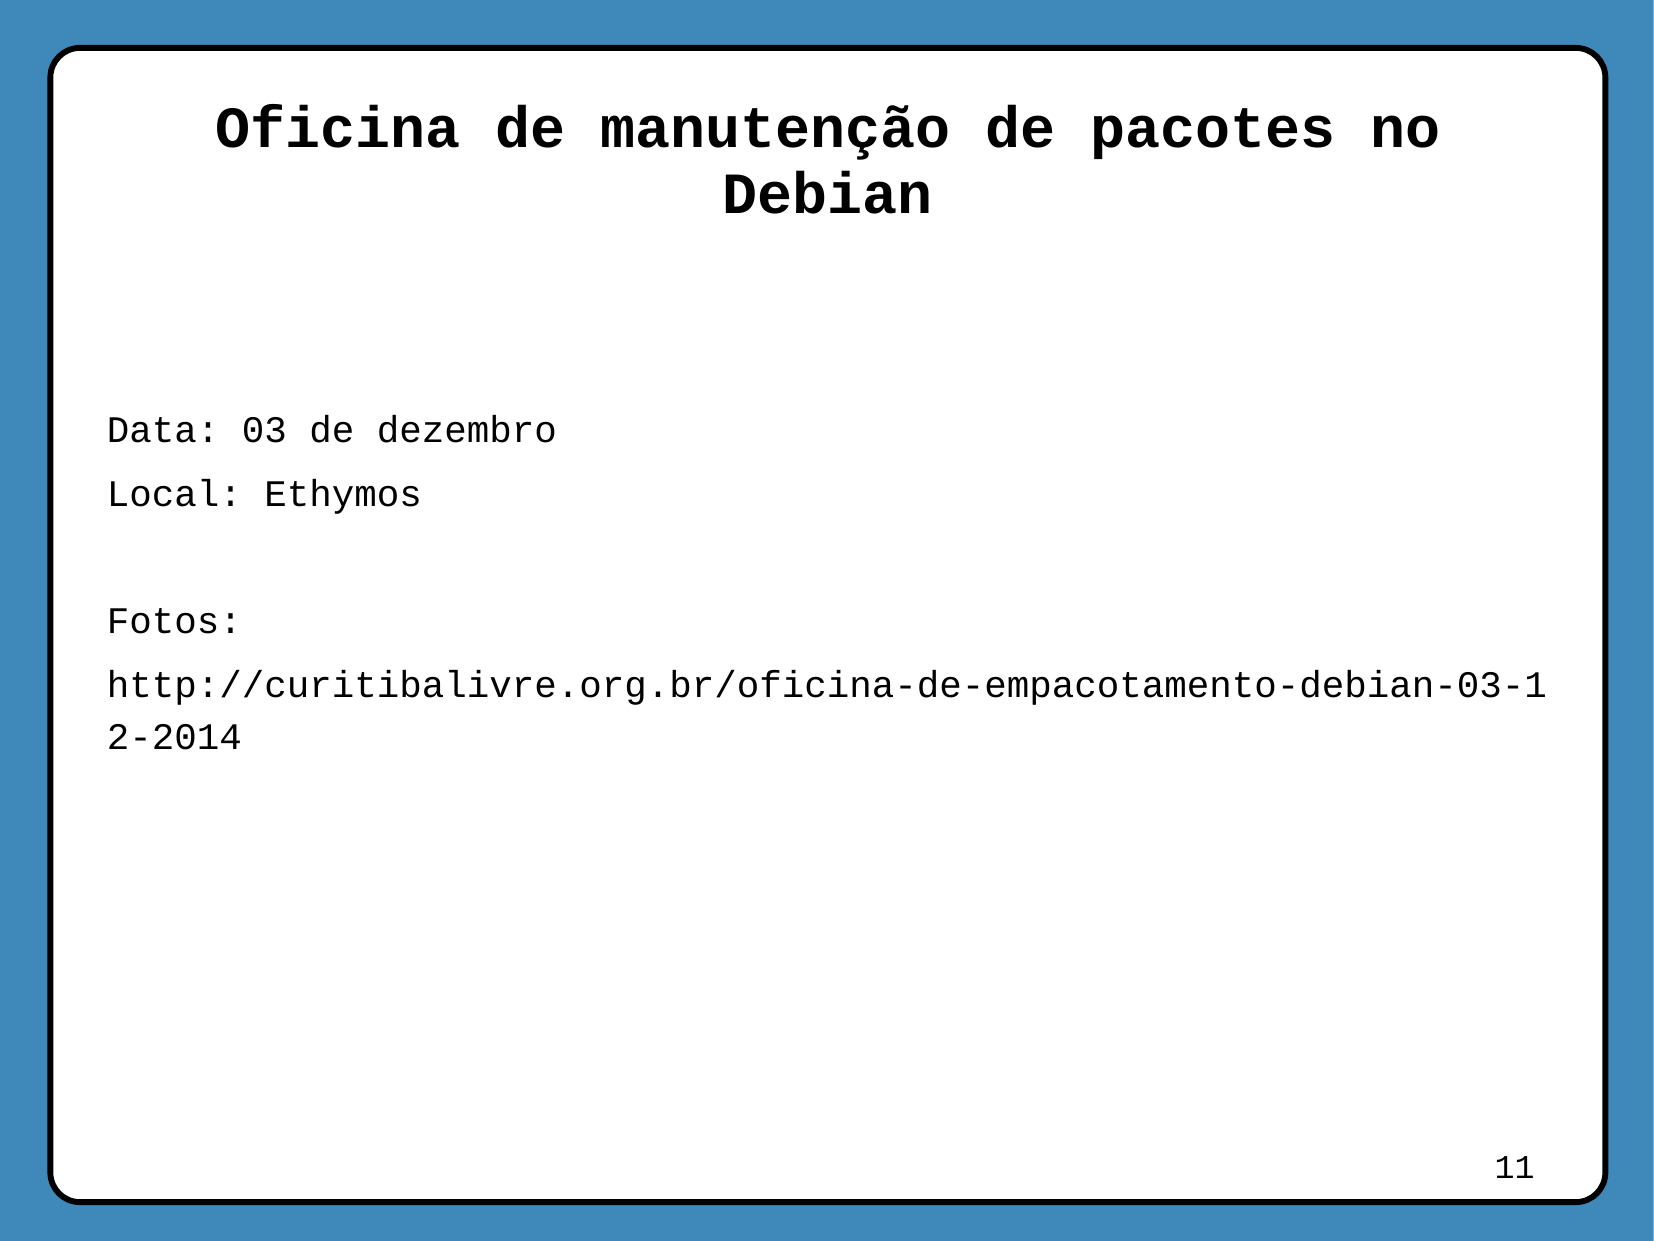

Oficina de manutenção de pacotes no Debian
# Data: 03 de dezembro
Local: Ethymos
Fotos: http://curitibalivre.org.br/oficina-de-empacotamento-debian-03-12-2014